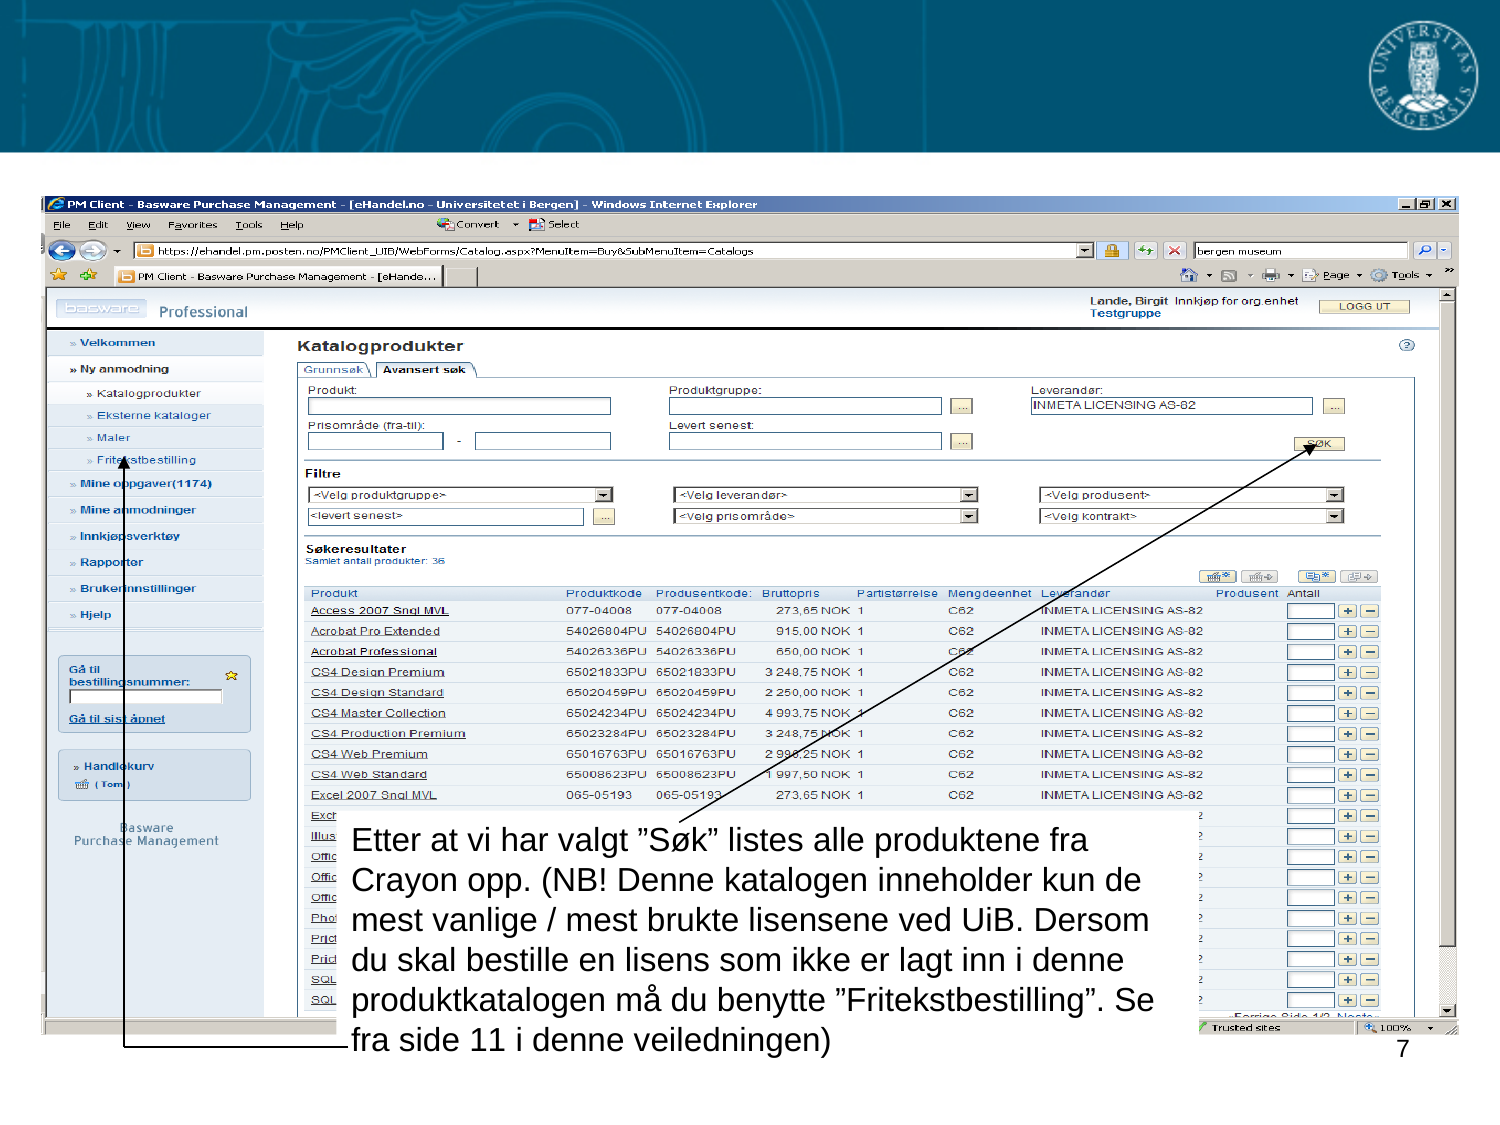

Etter at vi har valgt ”Søk” listes alle produktene fra Crayon opp. (NB! Denne katalogen inneholder kun de mest vanlige / mest brukte lisensene ved UiB. Dersom du skal bestille en lisens som ikke er lagt inn i denne produktkatalogen må du benytte ”Fritekstbestilling”. Se fra side 11 i denne veiledningen)